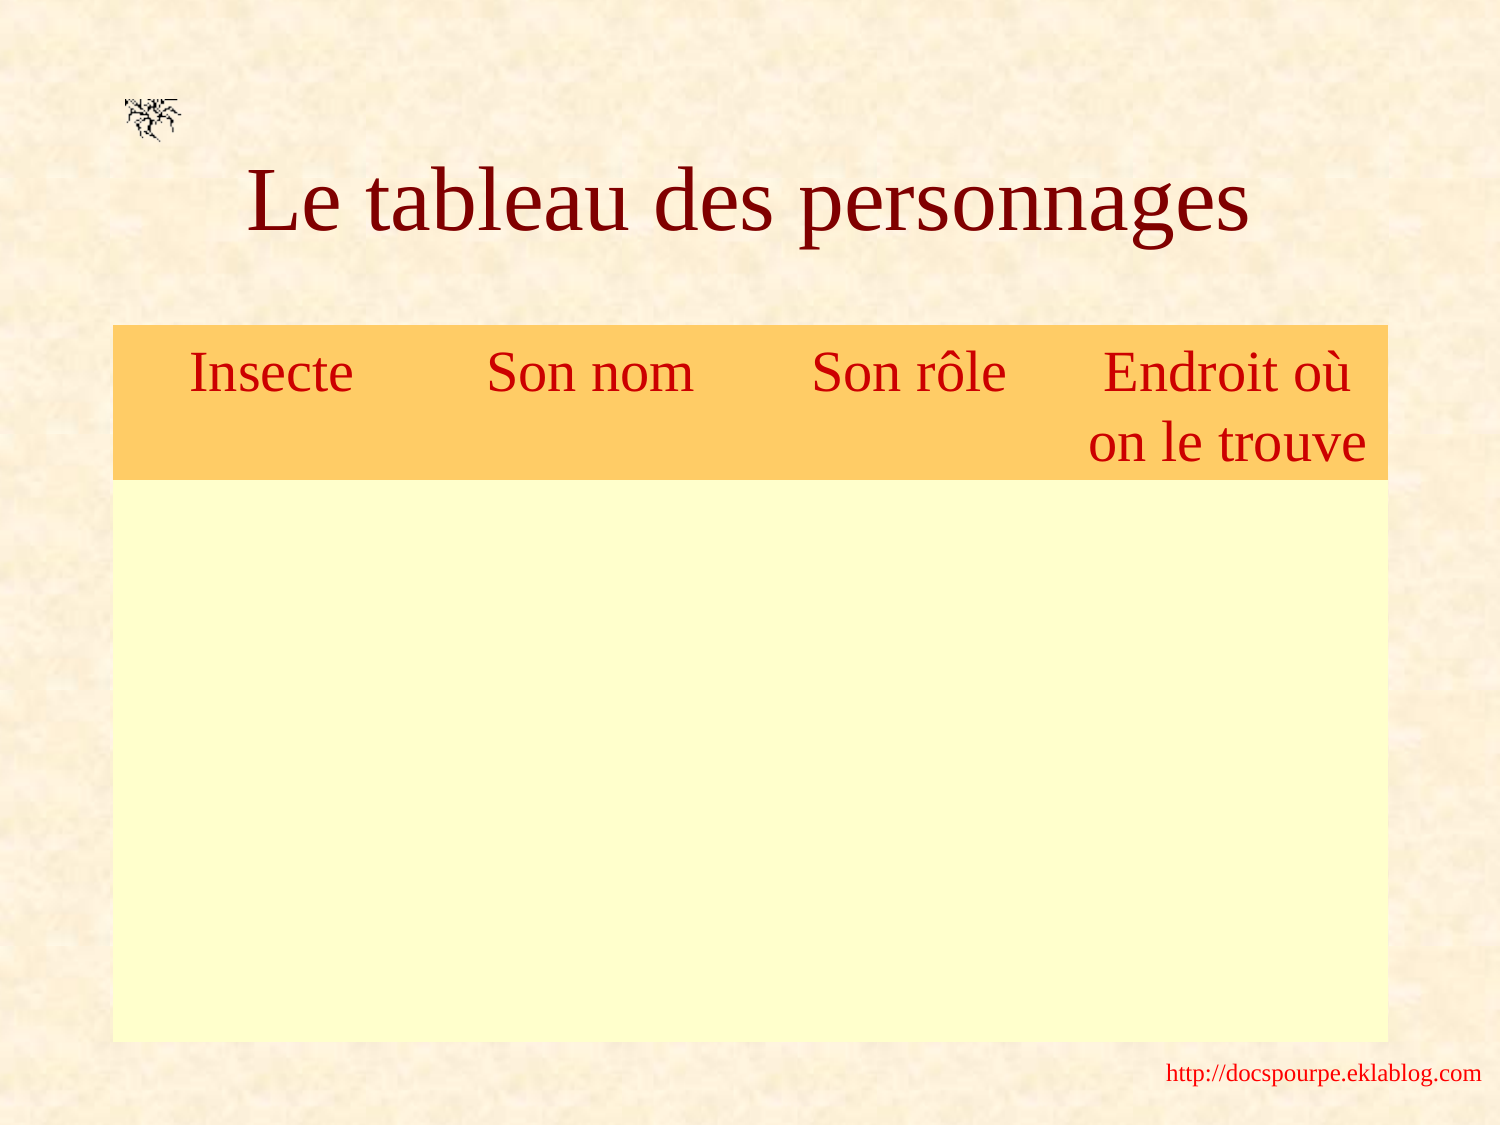

# Le tableau des personnages
| Insecte | Son nom | Son rôle | Endroit où on le trouve |
| --- | --- | --- | --- |
| | | | |
| | | | |
| | | | |
| | | | |
| | | | |
http://docspourpe.eklablog.com